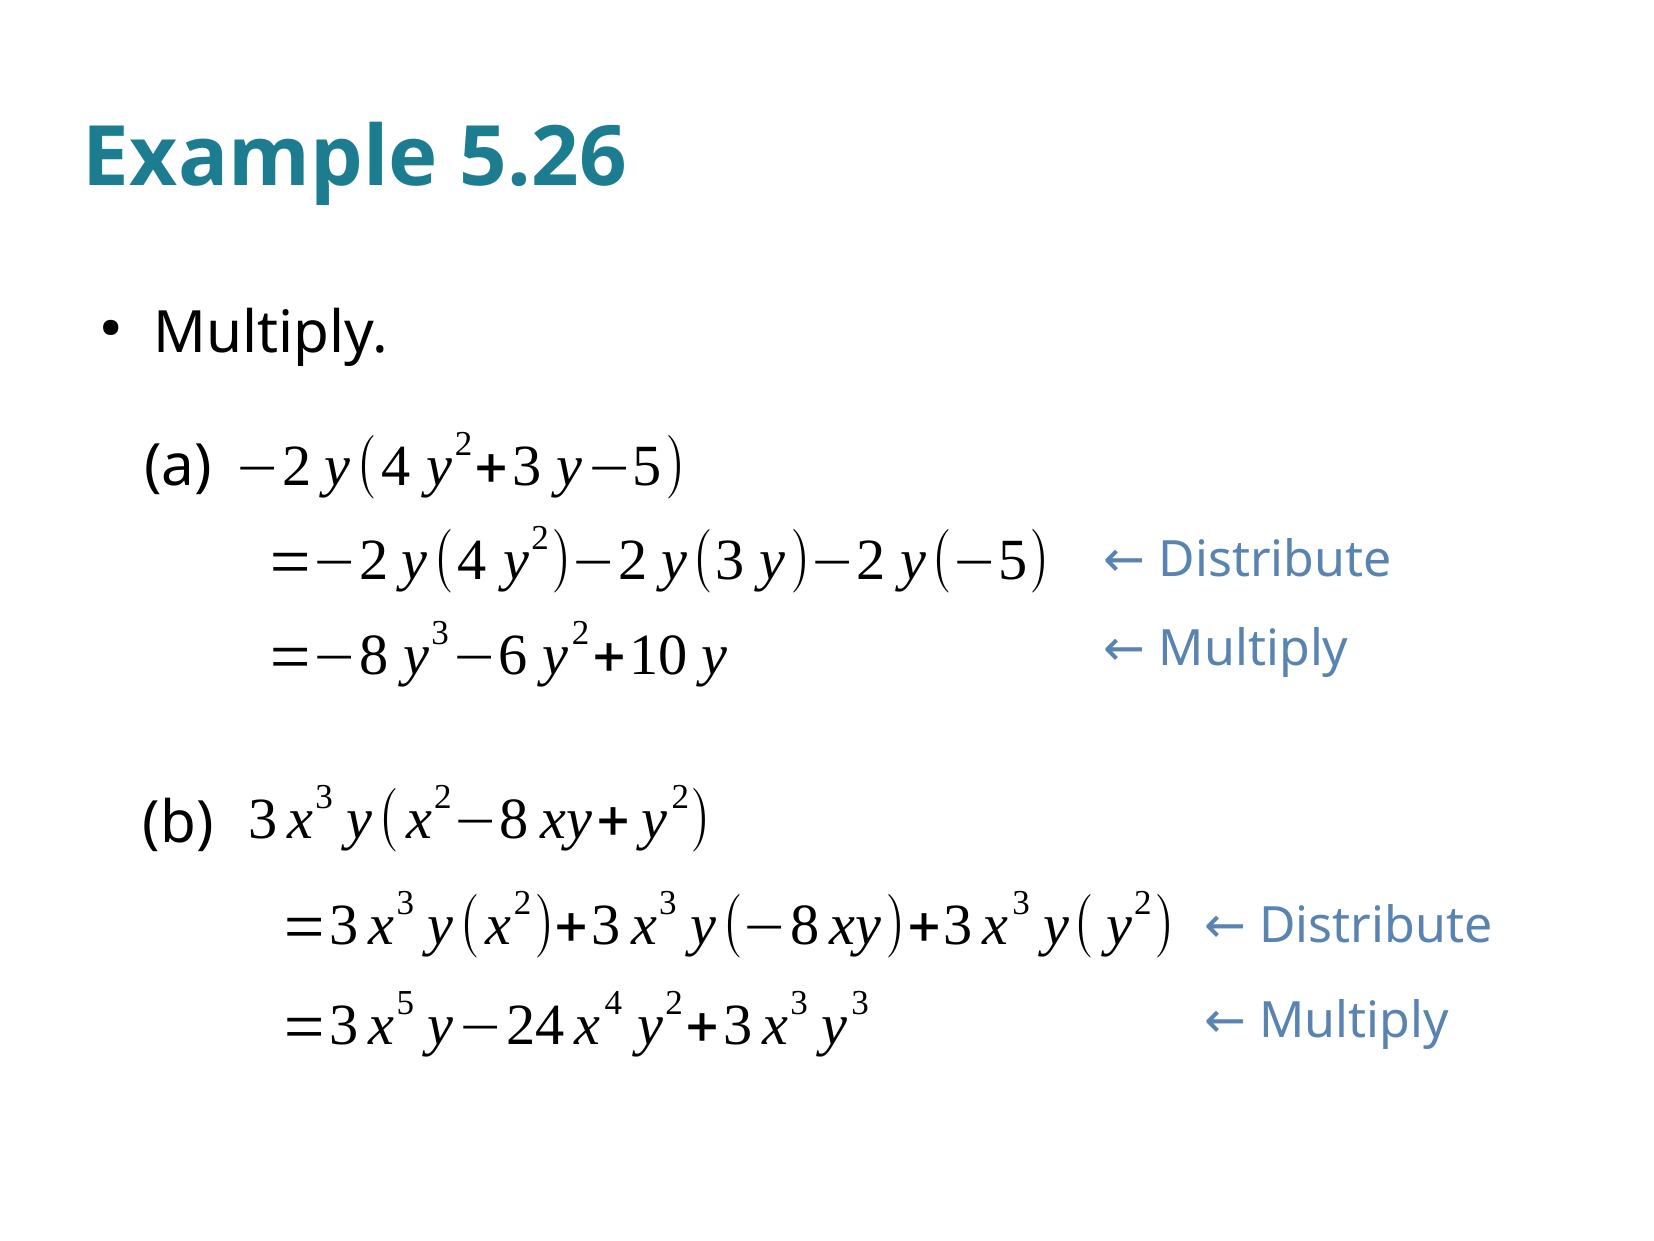

# Example 5.26
Multiply.
(a)
← Distribute
← Multiply
(b)
← Distribute
← Multiply